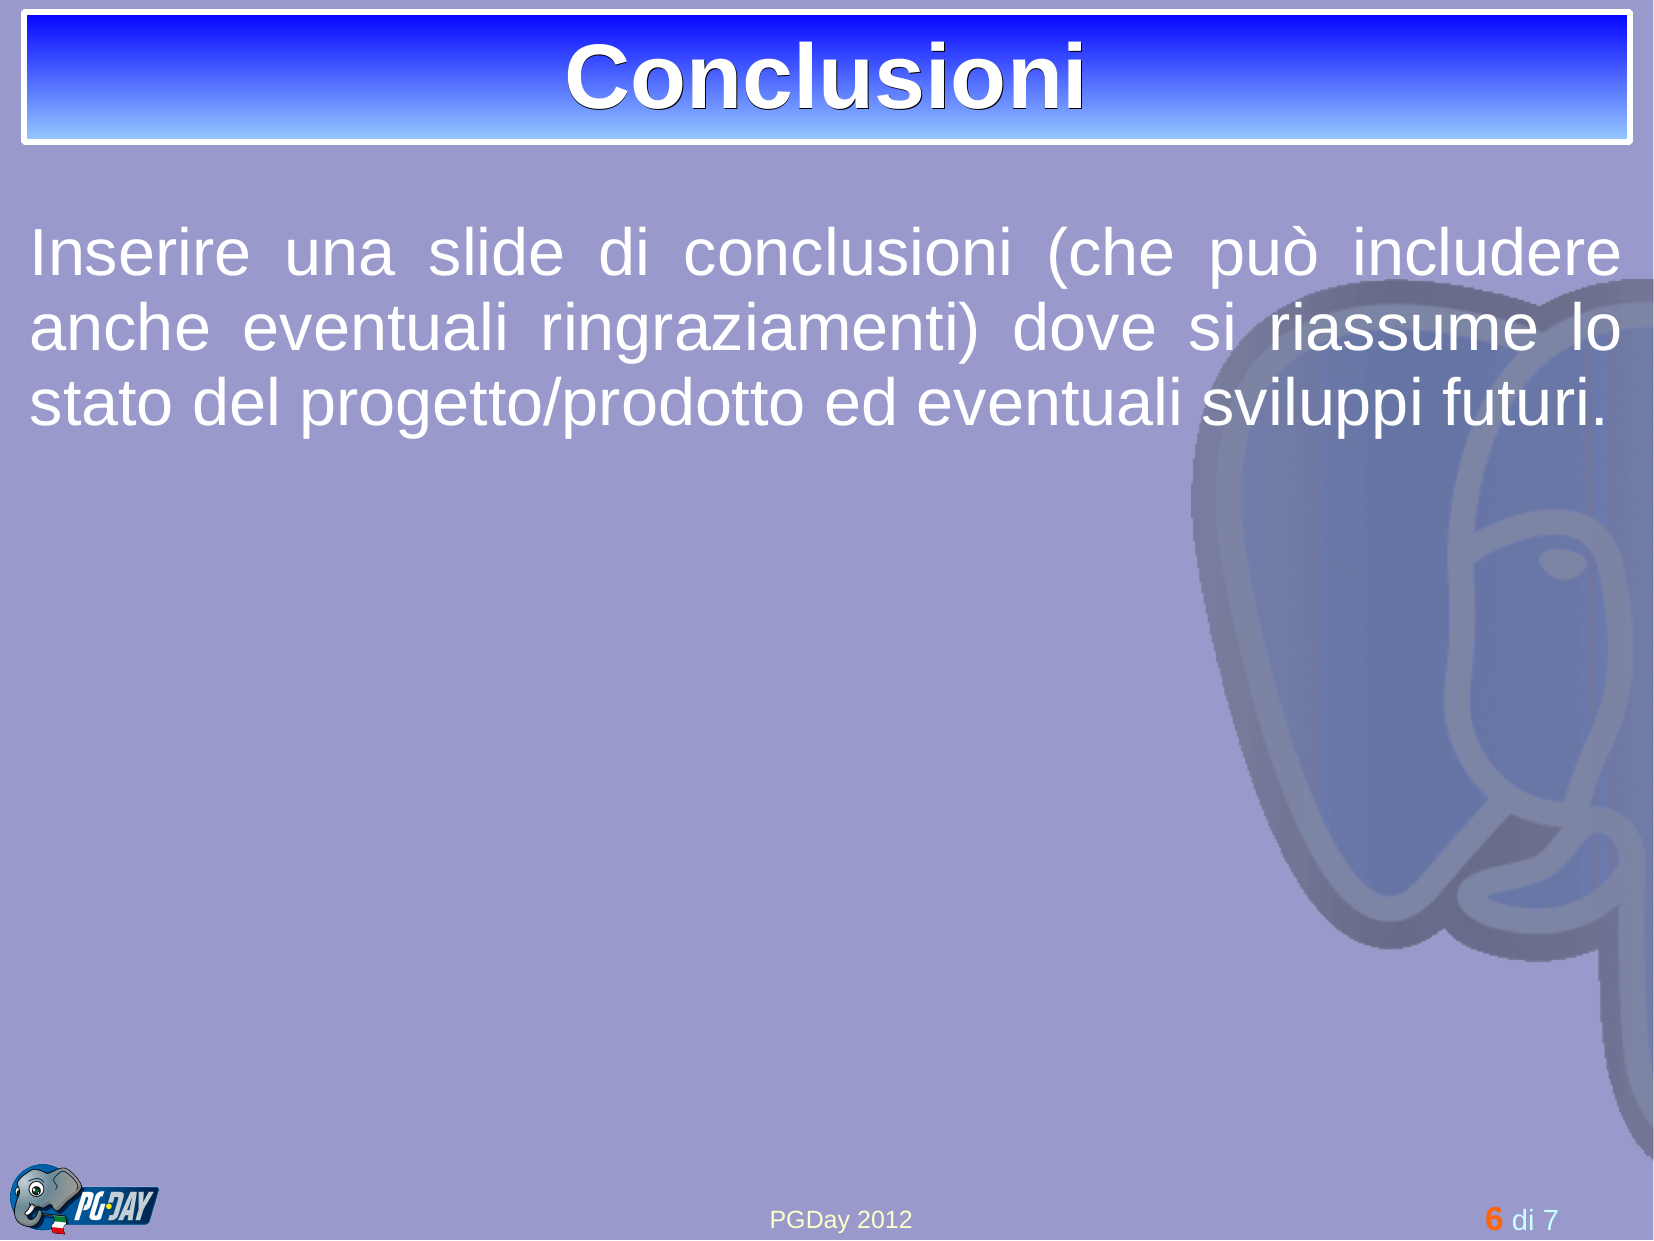

# Conclusioni
Inserire una slide di conclusioni (che può includere anche eventuali ringraziamenti) dove si riassume lo stato del progetto/prodotto ed eventuali sviluppi futuri.